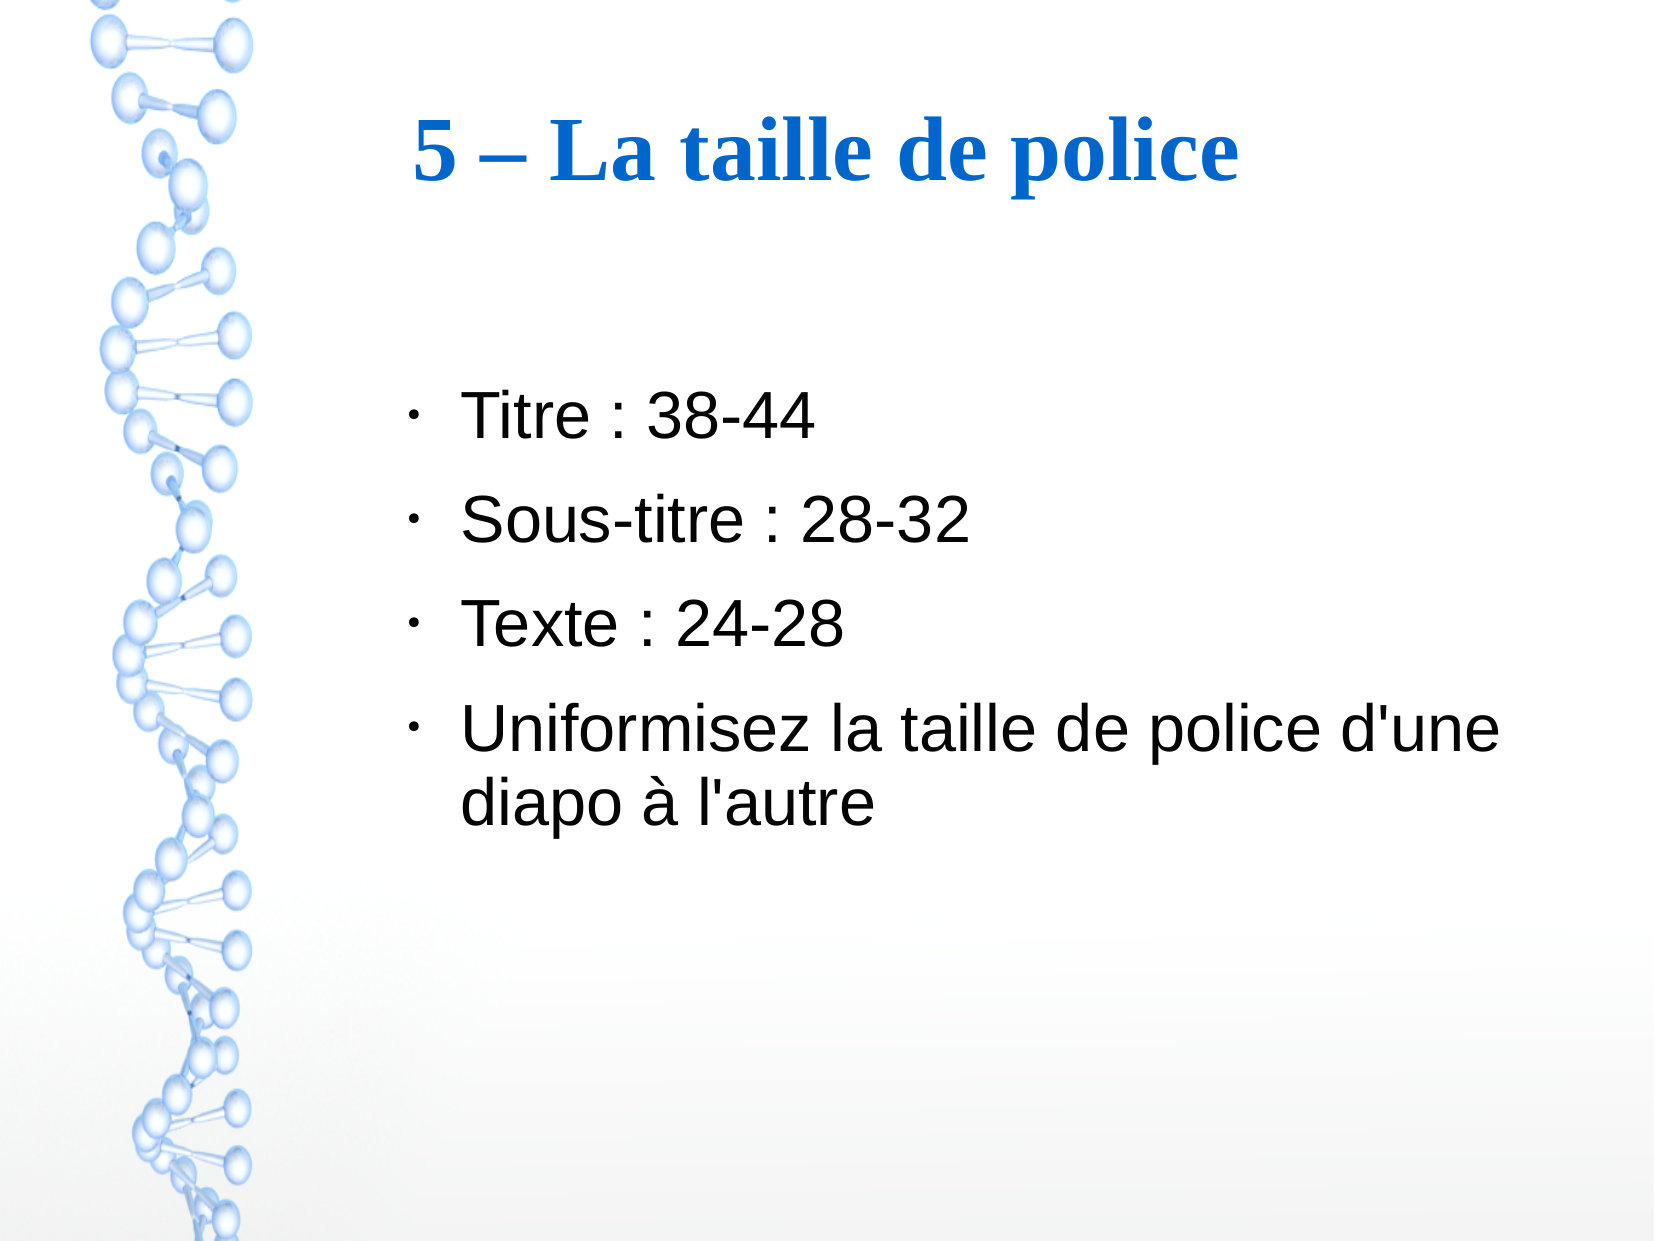

# 5 – La taille de police
Titre : 38-44
Sous-titre : 28-32
Texte : 24-28
Uniformisez la taille de police d'une diapo à l'autre